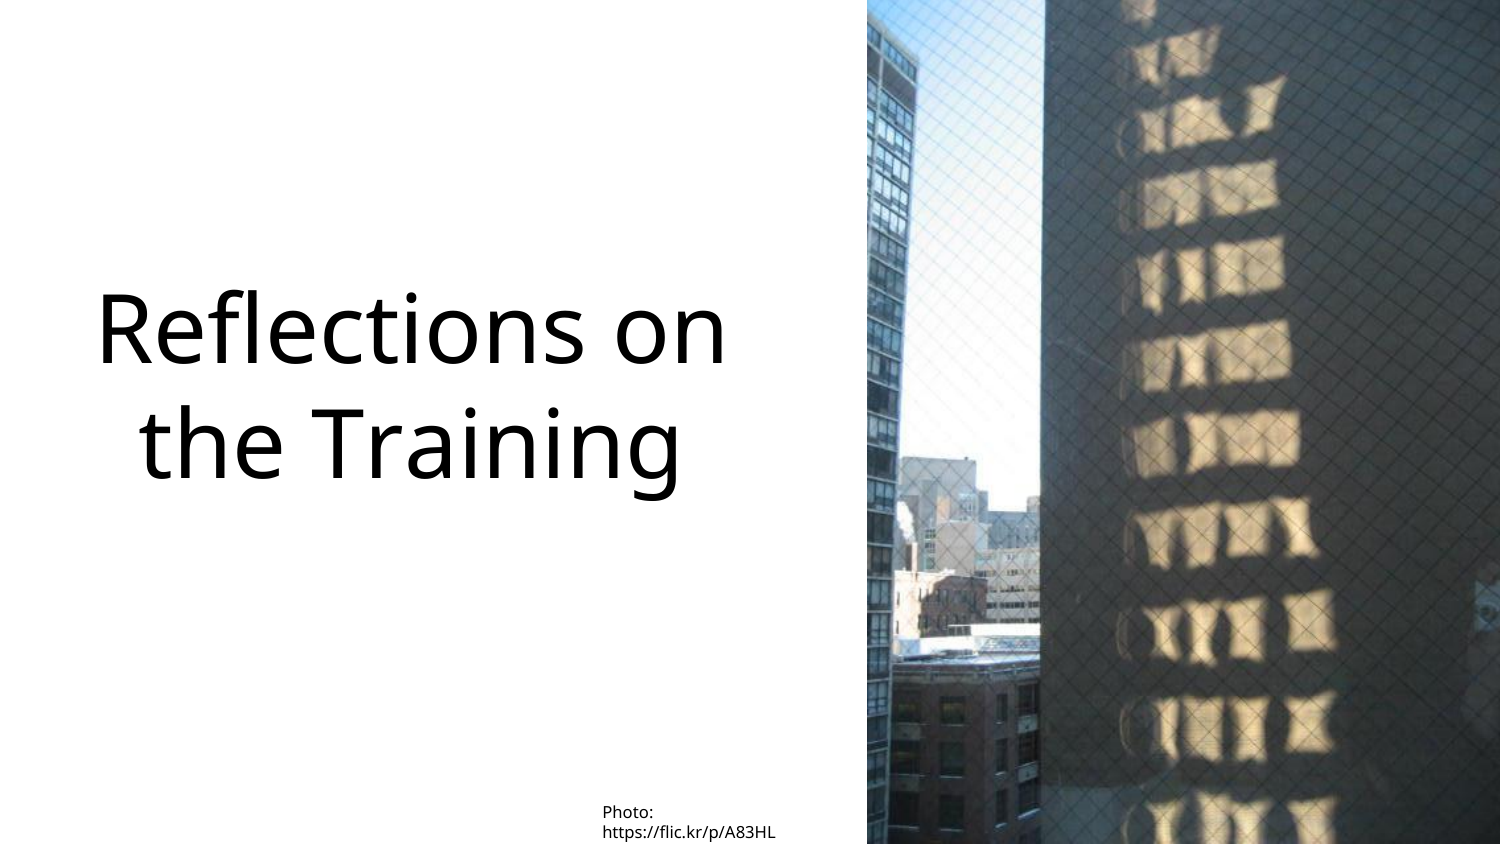

# Reflections on the Training
Photo: https://flic.kr/p/A83HL